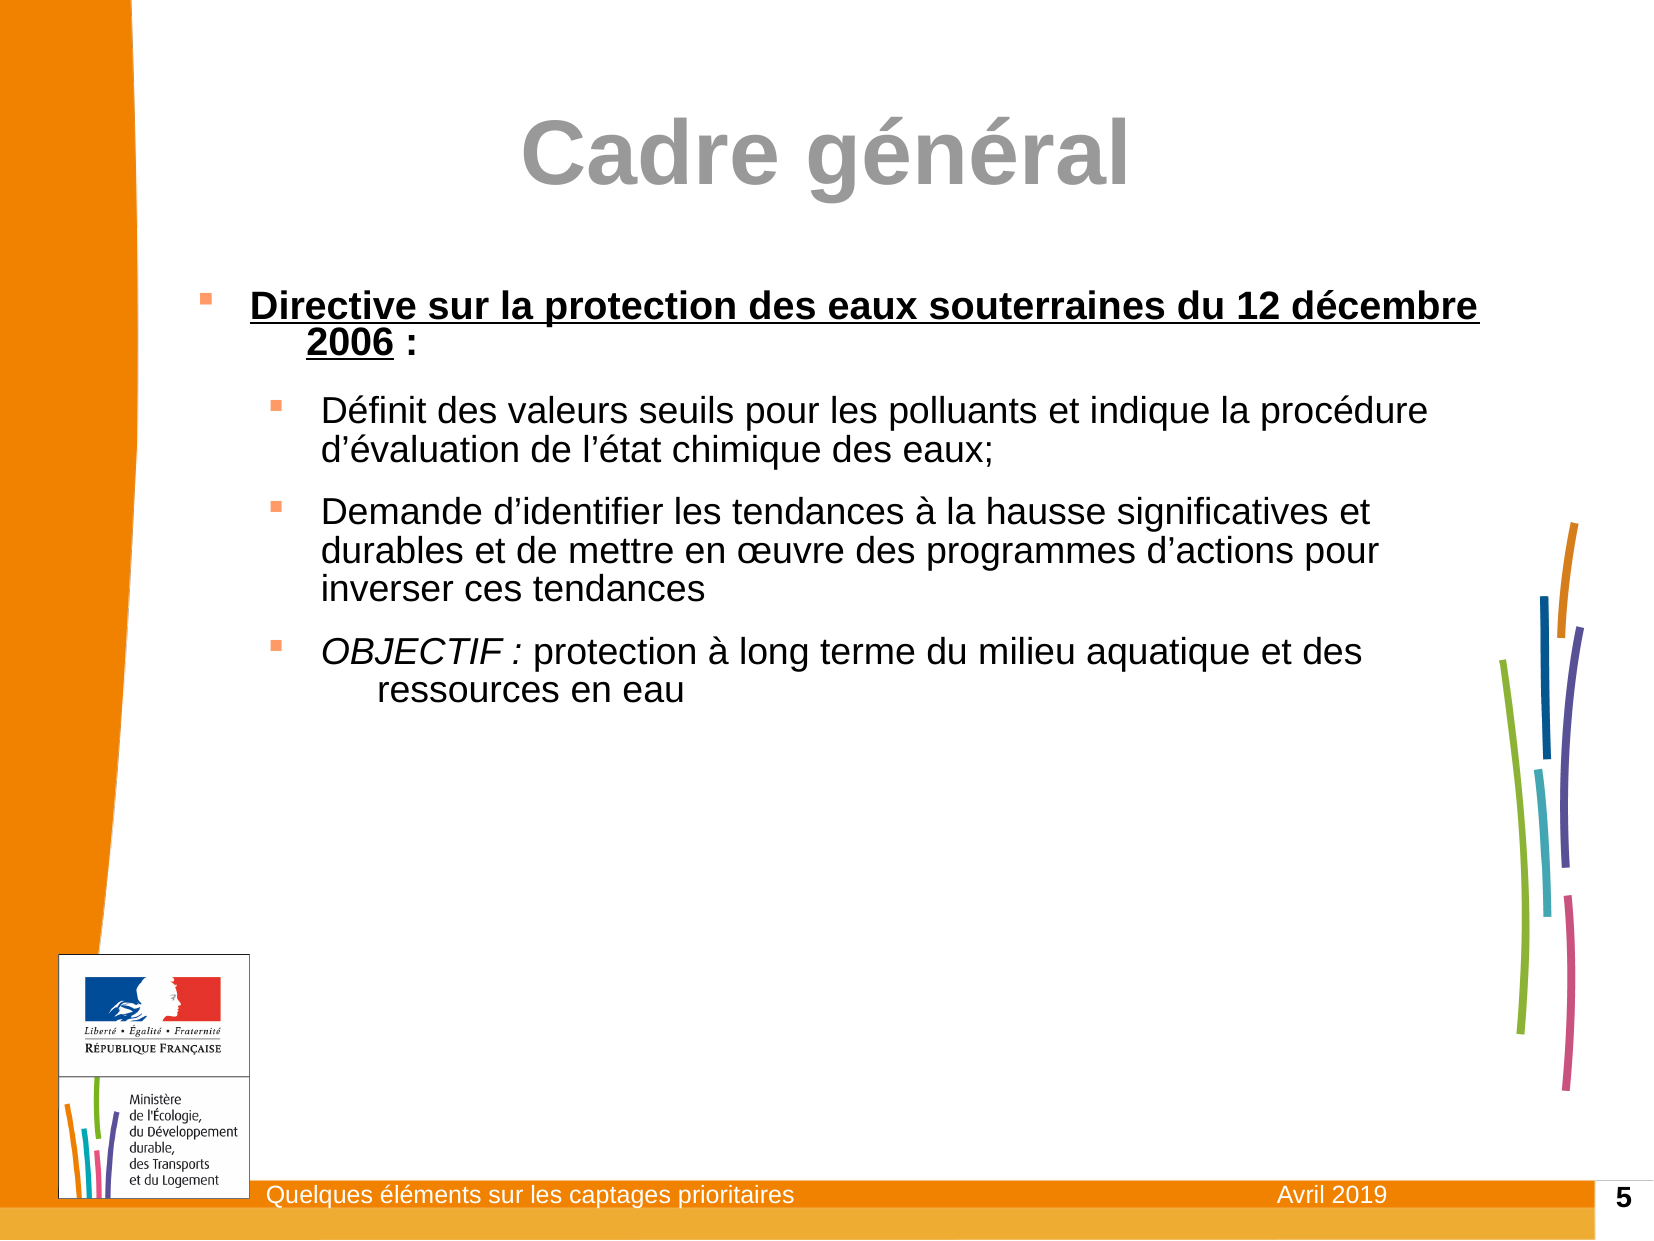

# Cadre général
Directive sur la protection des eaux souterraines du 12 décembre 2006 :
Définit des valeurs seuils pour les polluants et indique la procédure d’évaluation de l’état chimique des eaux;
Demande d’identifier les tendances à la hausse significatives et durables et de mettre en œuvre des programmes d’actions pour inverser ces tendances
OBJECTIF : protection à long terme du milieu aquatique et des ressources en eau
Quelques éléments sur les captages prioritaires
Avril 2019
5